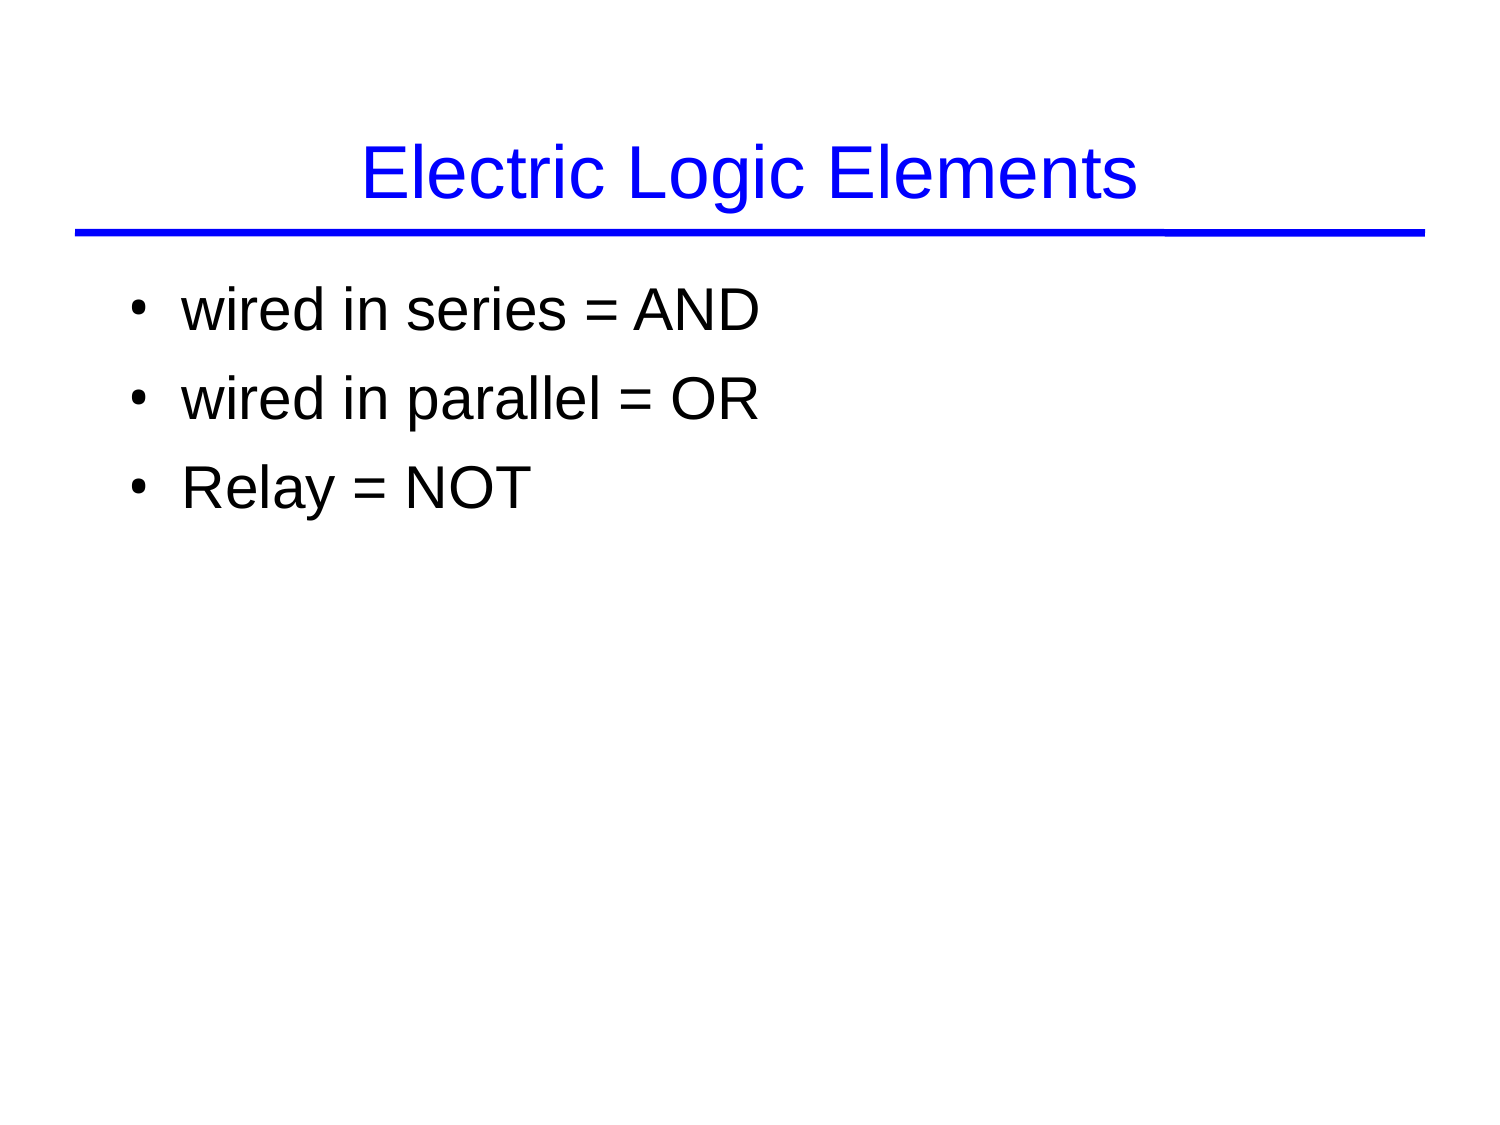

# Electric Logic Elements
wired in series = AND
wired in parallel = OR
Relay = NOT